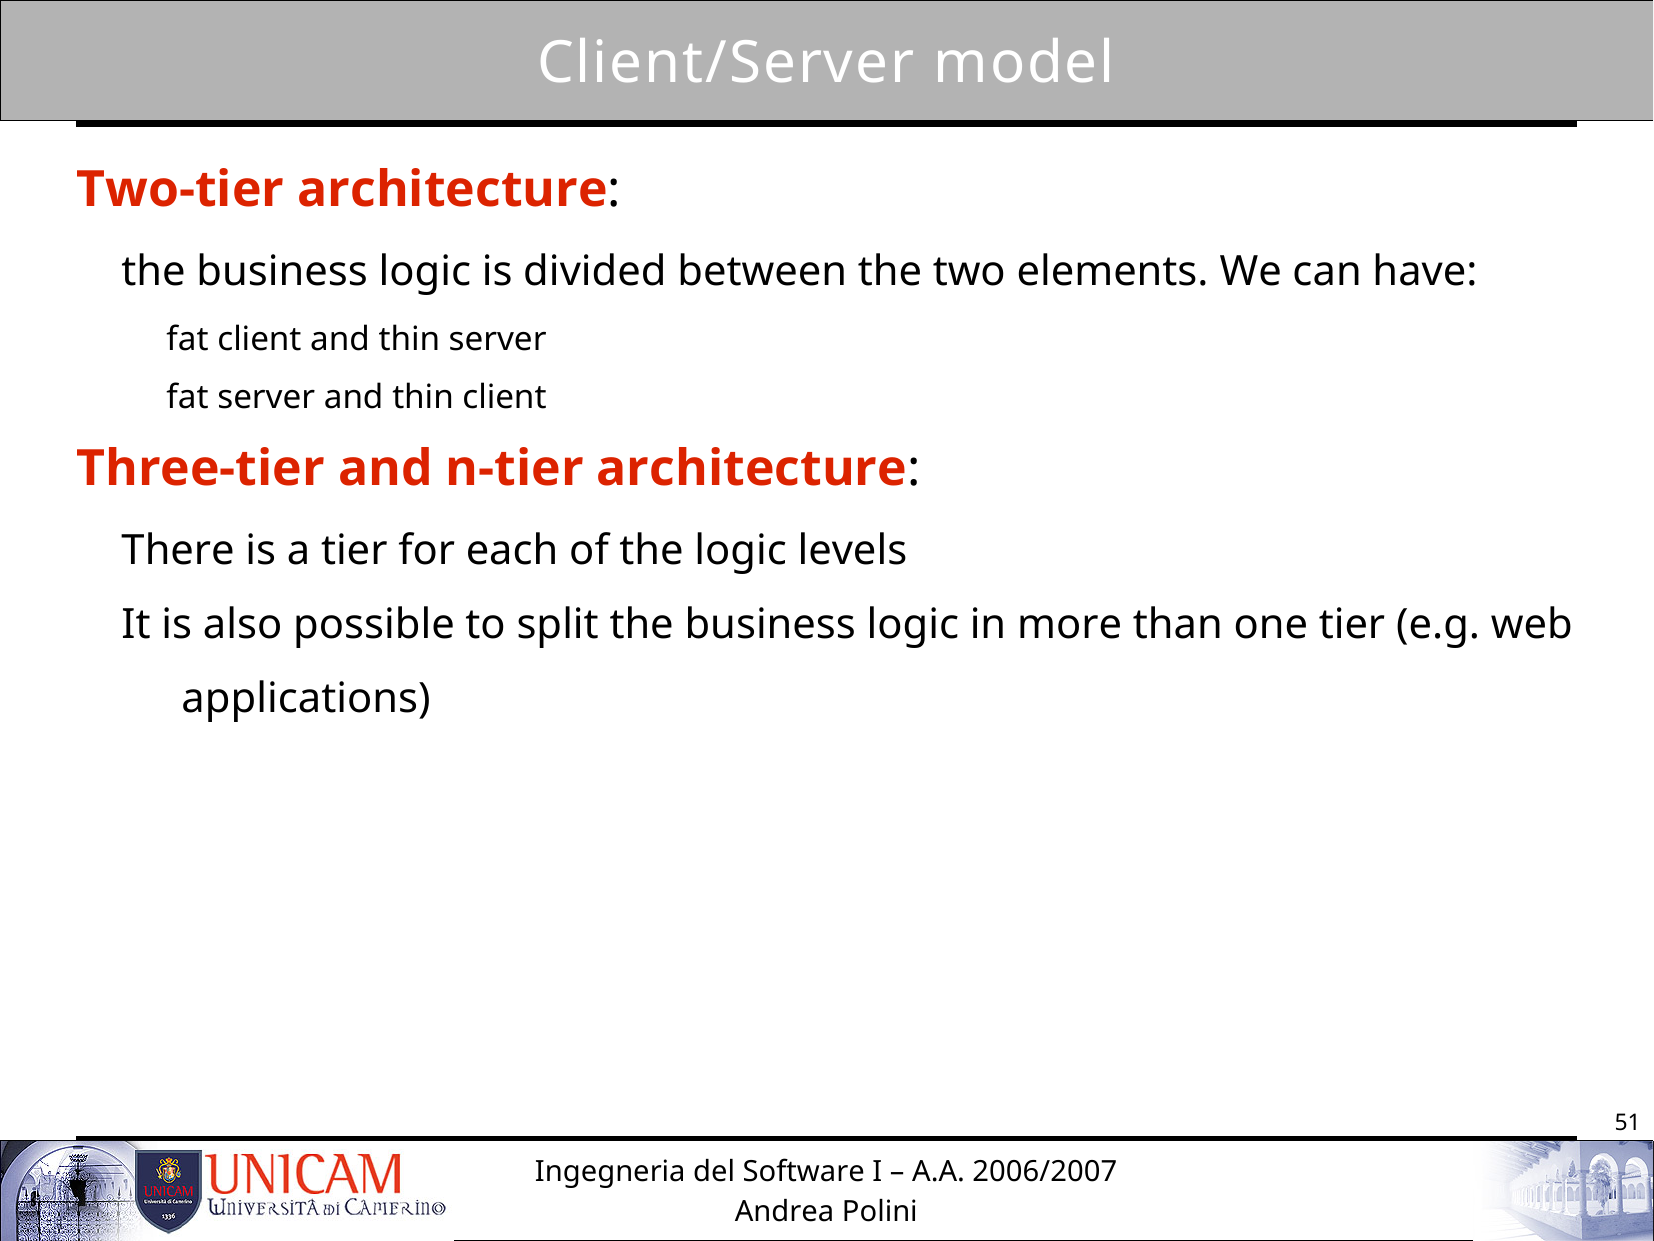

# Client/Server model
Two-tier architecture:
the business logic is divided between the two elements. We can have:
fat client and thin server
fat server and thin client
Three-tier and n-tier architecture:
There is a tier for each of the logic levels
It is also possible to split the business logic in more than one tier (e.g. web applications)
51